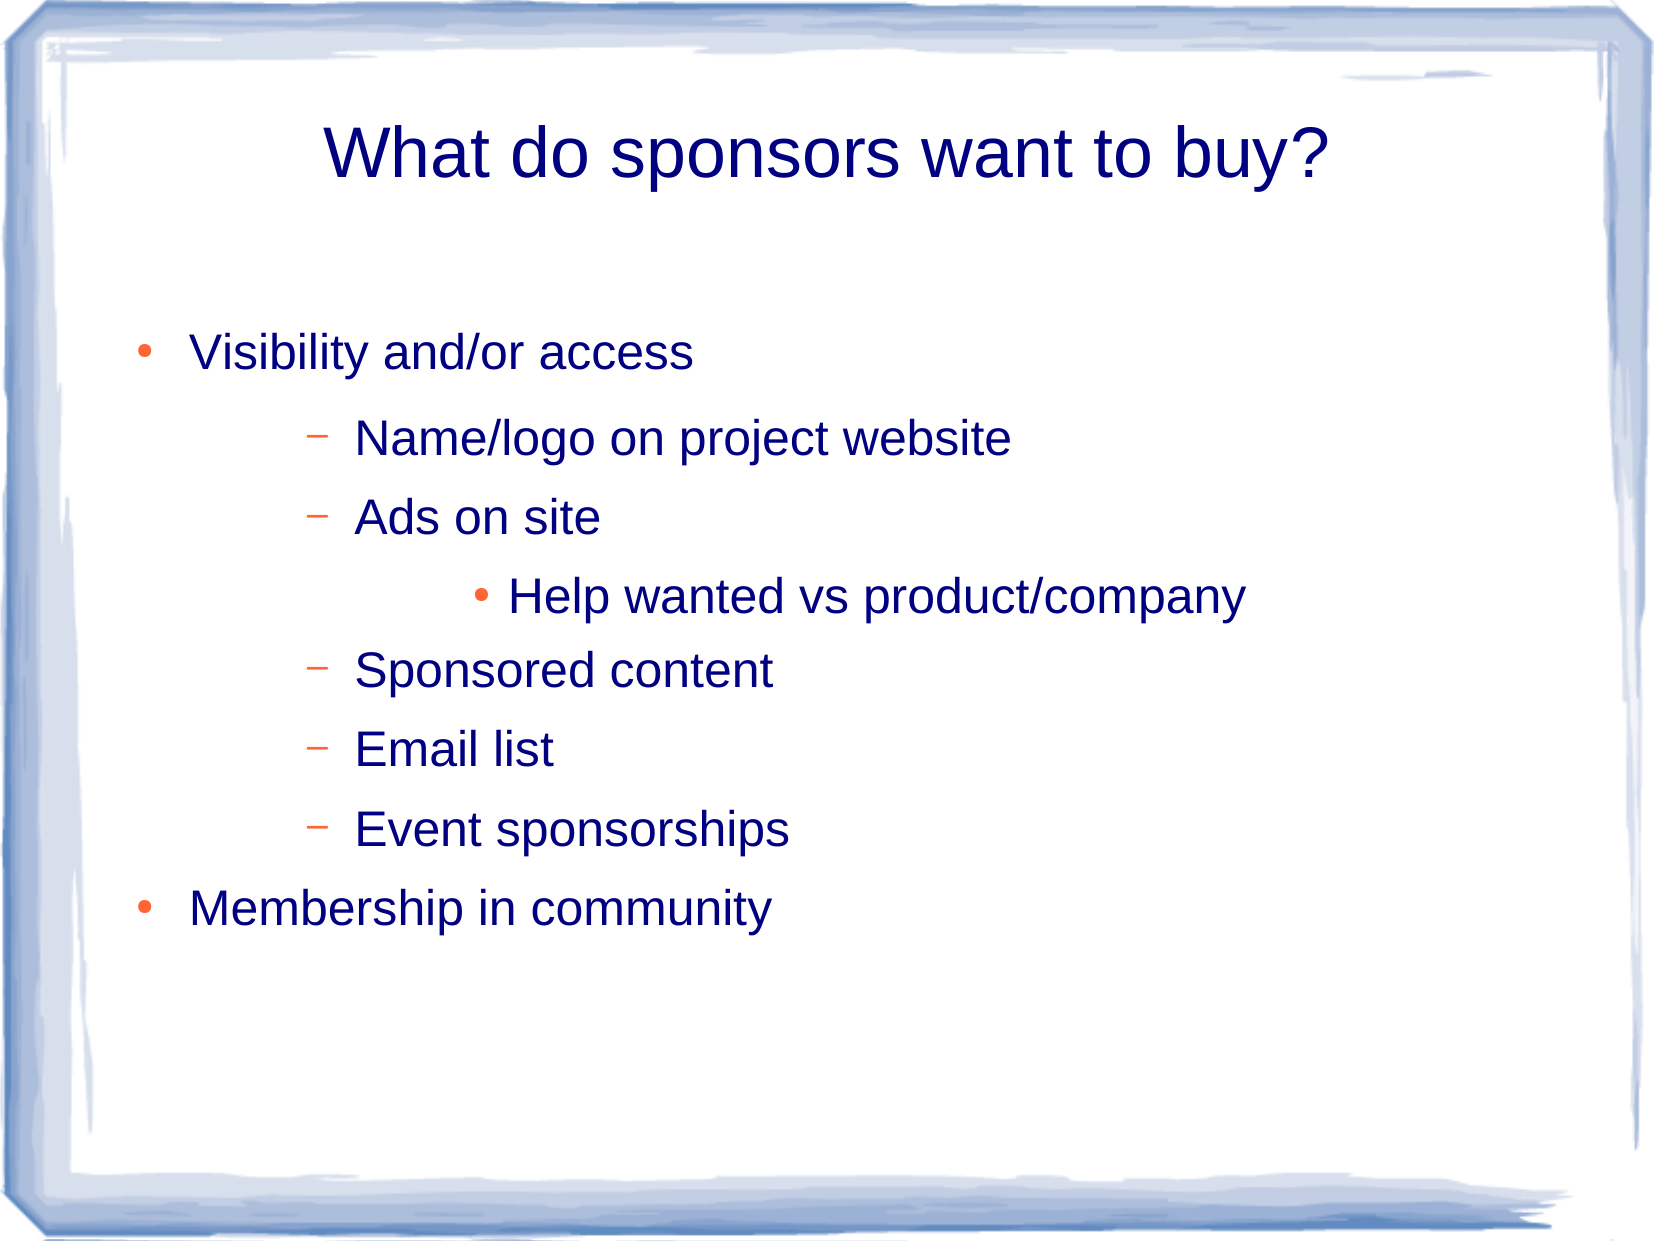

# What do sponsors want to buy?
Visibility and/or access
Name/logo on project website
Ads on site
Help wanted vs product/company
Sponsored content
Email list
Event sponsorships
Membership in community